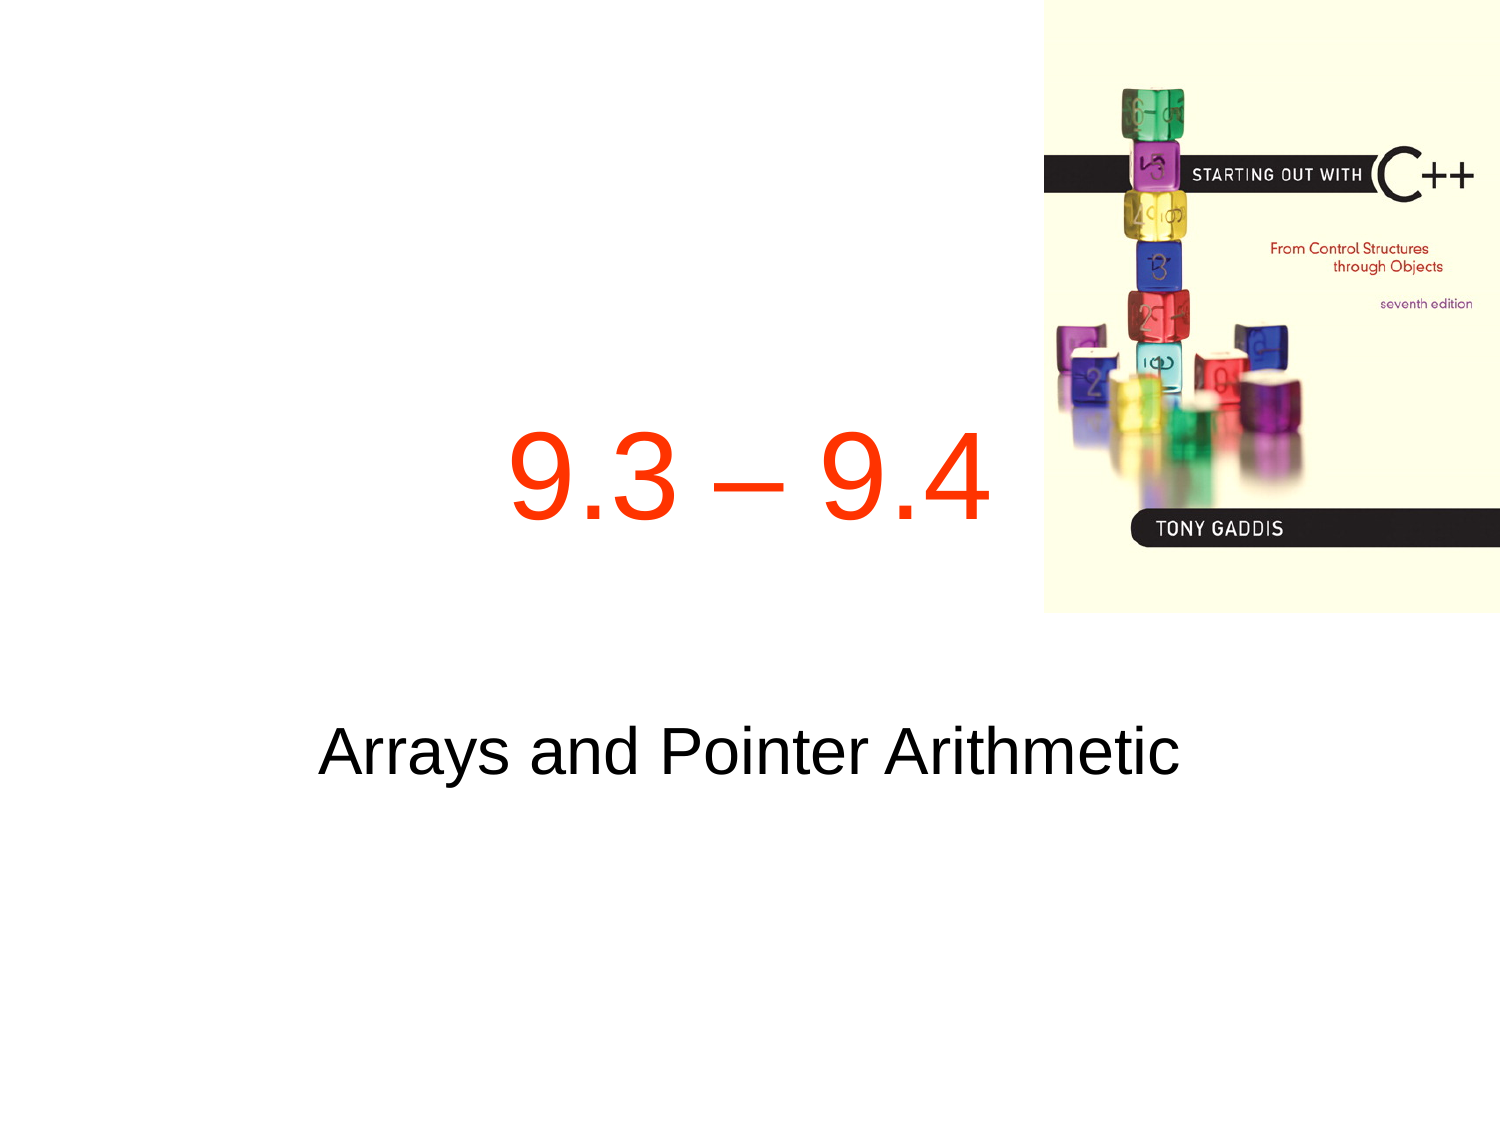

# 9.3 – 9.4
Arrays and Pointer Arithmetic